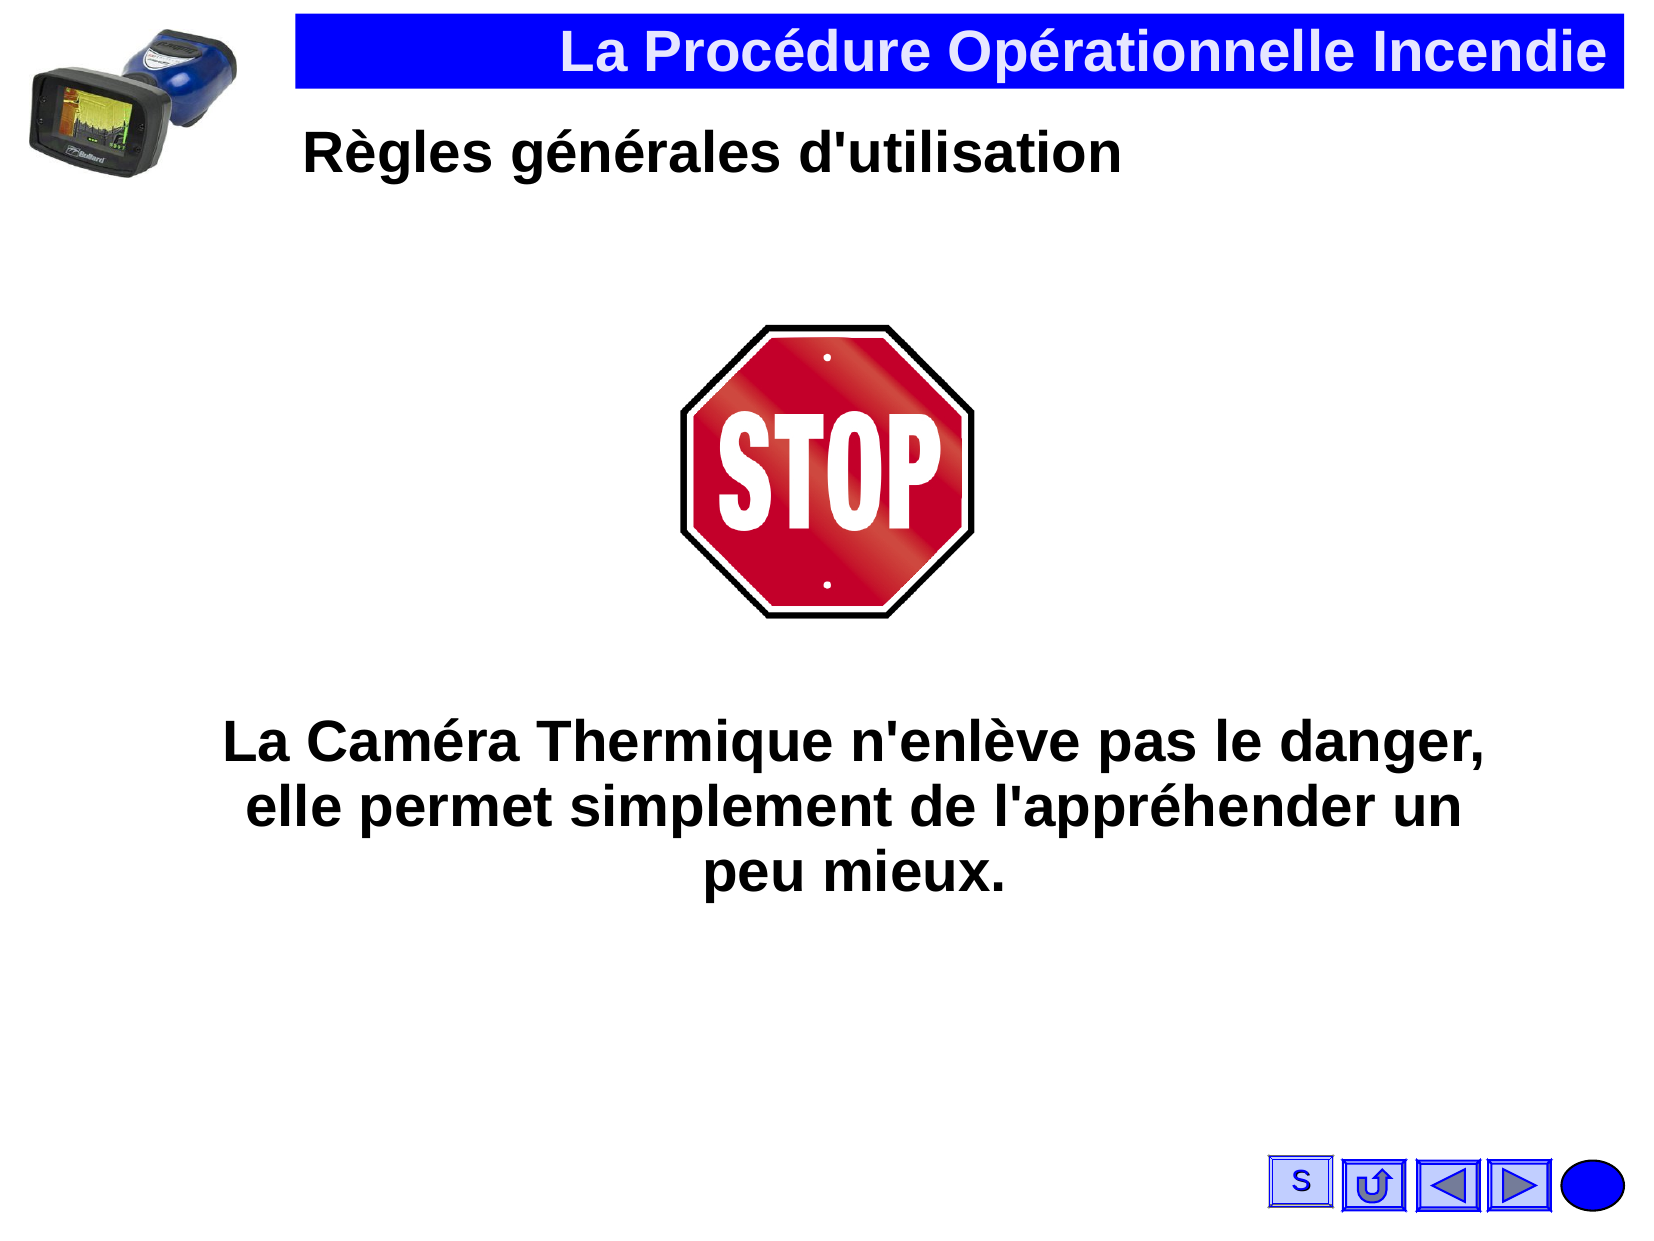

La Procédure Opérationnelle Incendie
Règles générales d'utilisation
La Caméra Thermique n'enlève pas le danger, elle permet simplement de l'appréhender un peu mieux.